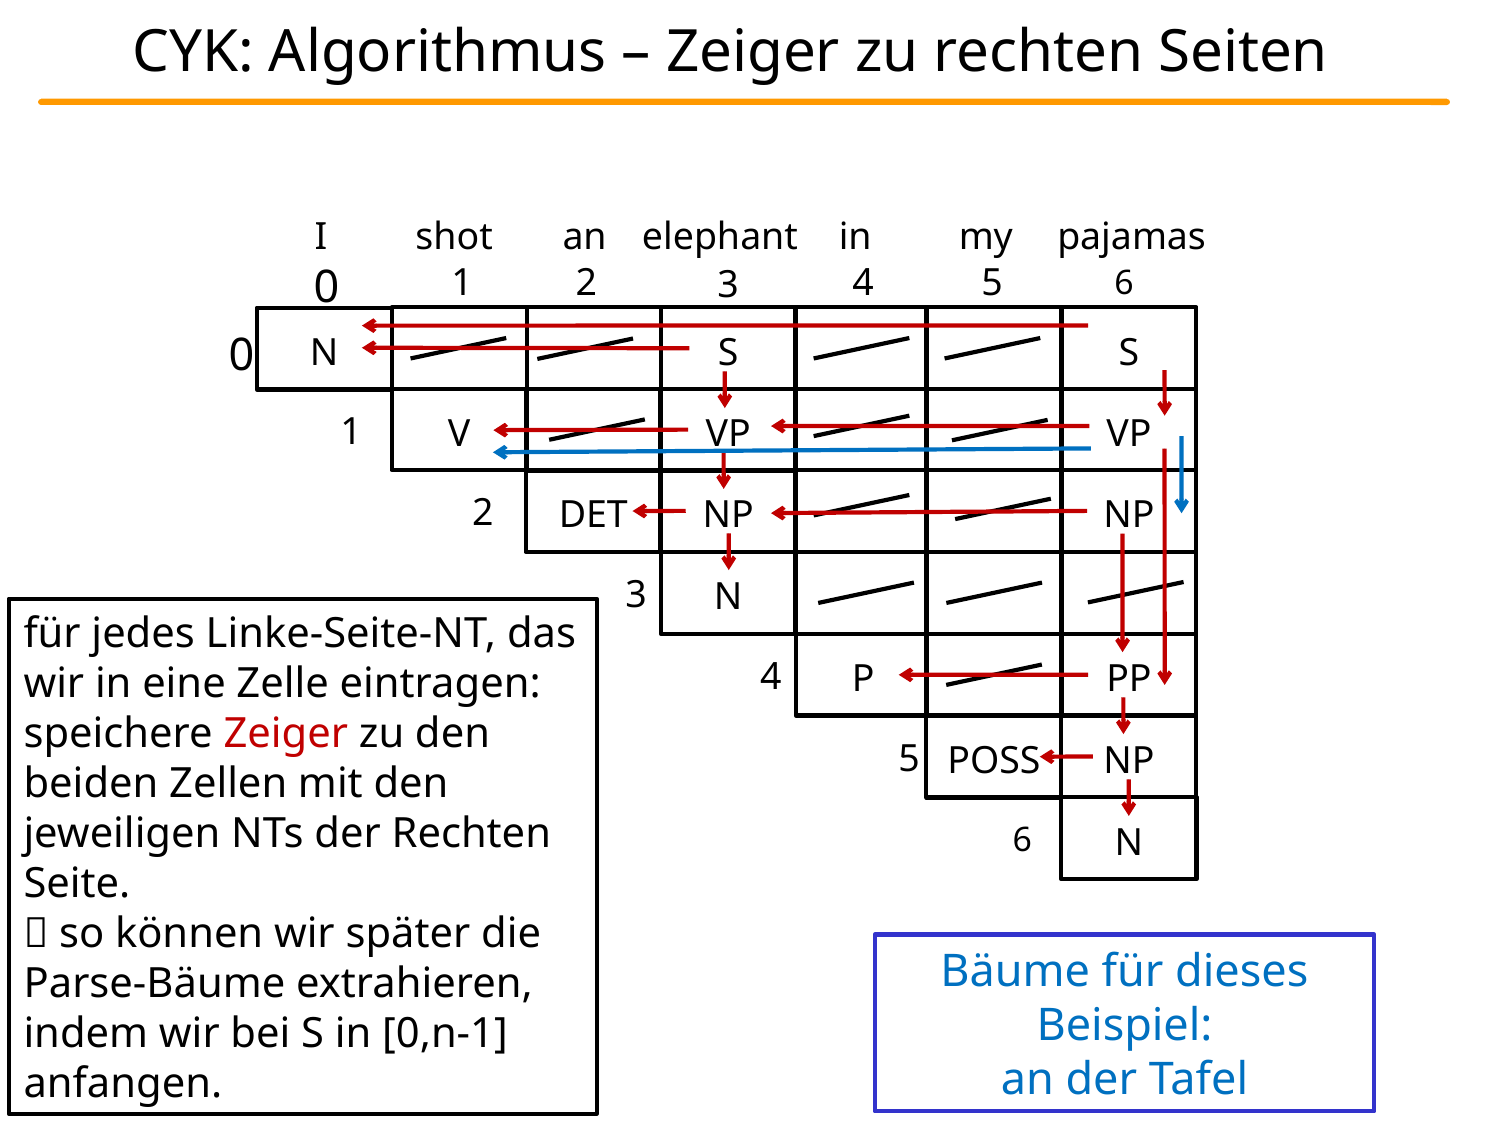

# CYK: Algorithmus – Zeiger zu rechten Seiten
I
shot
an
elephant
in
my
pajamas
0
1
2
4
5
3
6
S
S
N
0
V
VP
VP
1
DET
NP
NP
2
N
3
für jedes Linke-Seite-NT, das wir in eine Zelle eintragen:
speichere Zeiger zu den beiden Zellen mit den jeweiligen NTs der Rechten Seite.
 so können wir später die Parse-Bäume extrahieren, indem wir bei S in [0,n-1] anfangen.
P
PP
4
POSS
NP
5
N
6
Bäume für dieses Beispiel:
an der Tafel